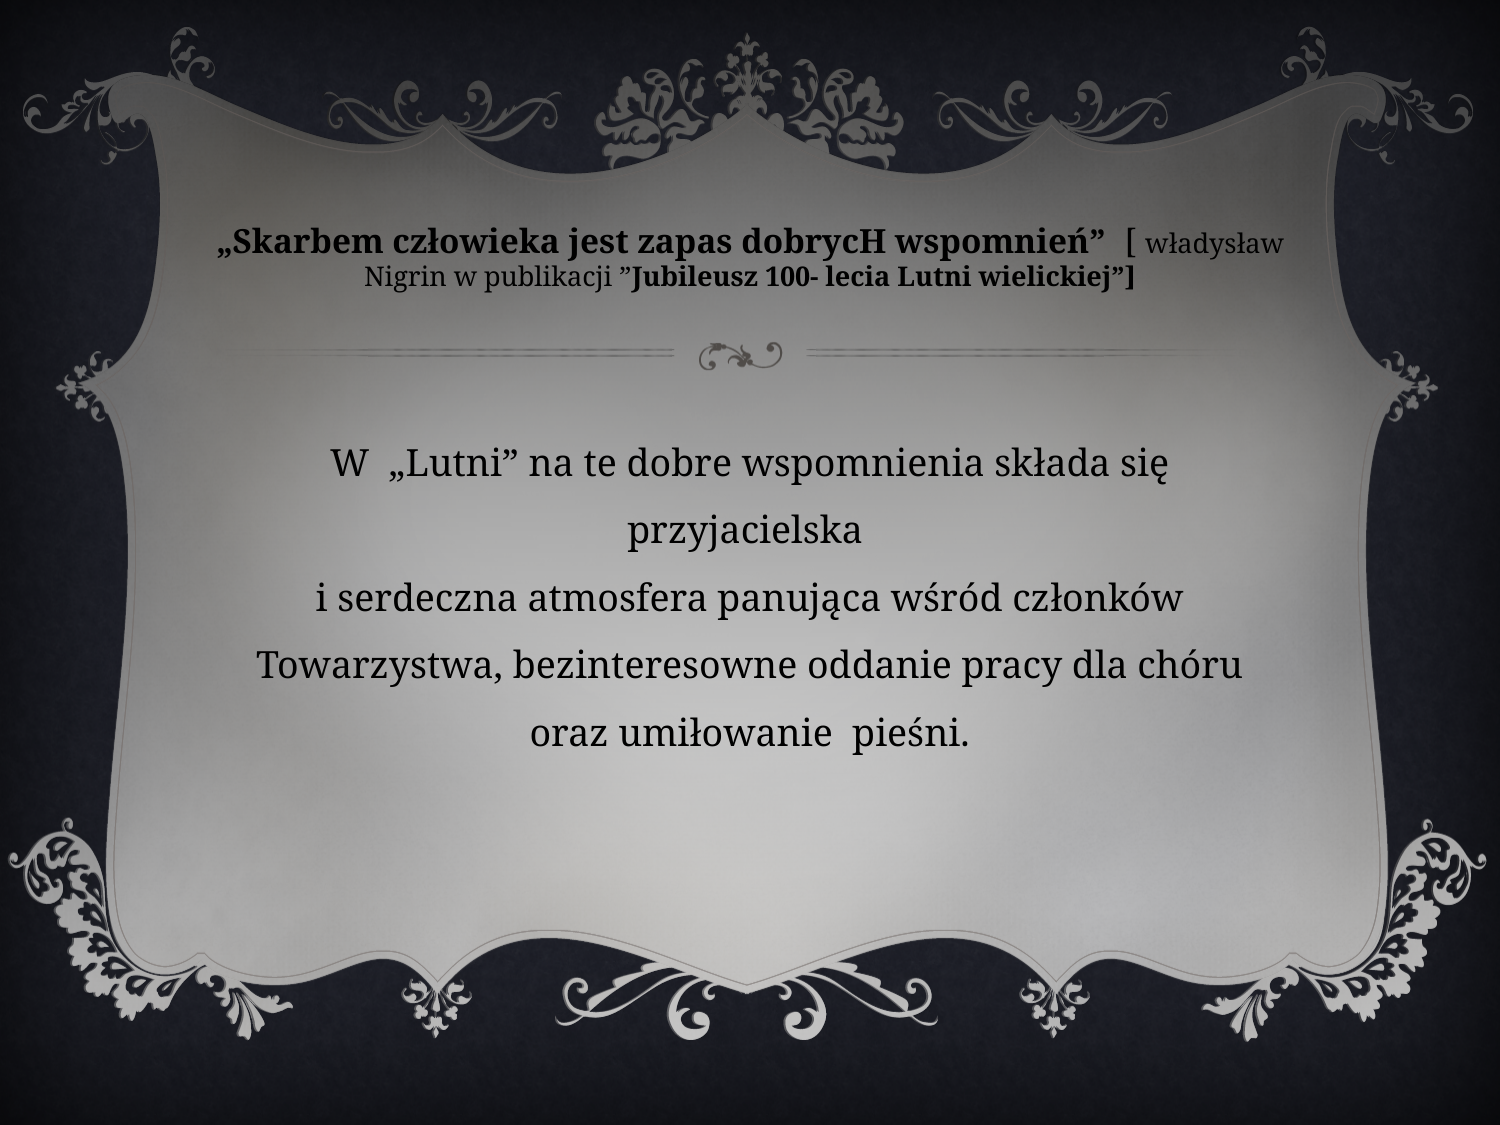

# „Skarbem człowieka jest zapas dobrycH wspomnień” [ władysław Nigrin w publikacji ”Jubileusz 100- lecia Lutni wielickiej”]
W „Lutni” na te dobre wspomnienia składa się przyjacielska
i serdeczna atmosfera panująca wśród członków Towarzystwa, bezinteresowne oddanie pracy dla chóru oraz umiłowanie pieśni.